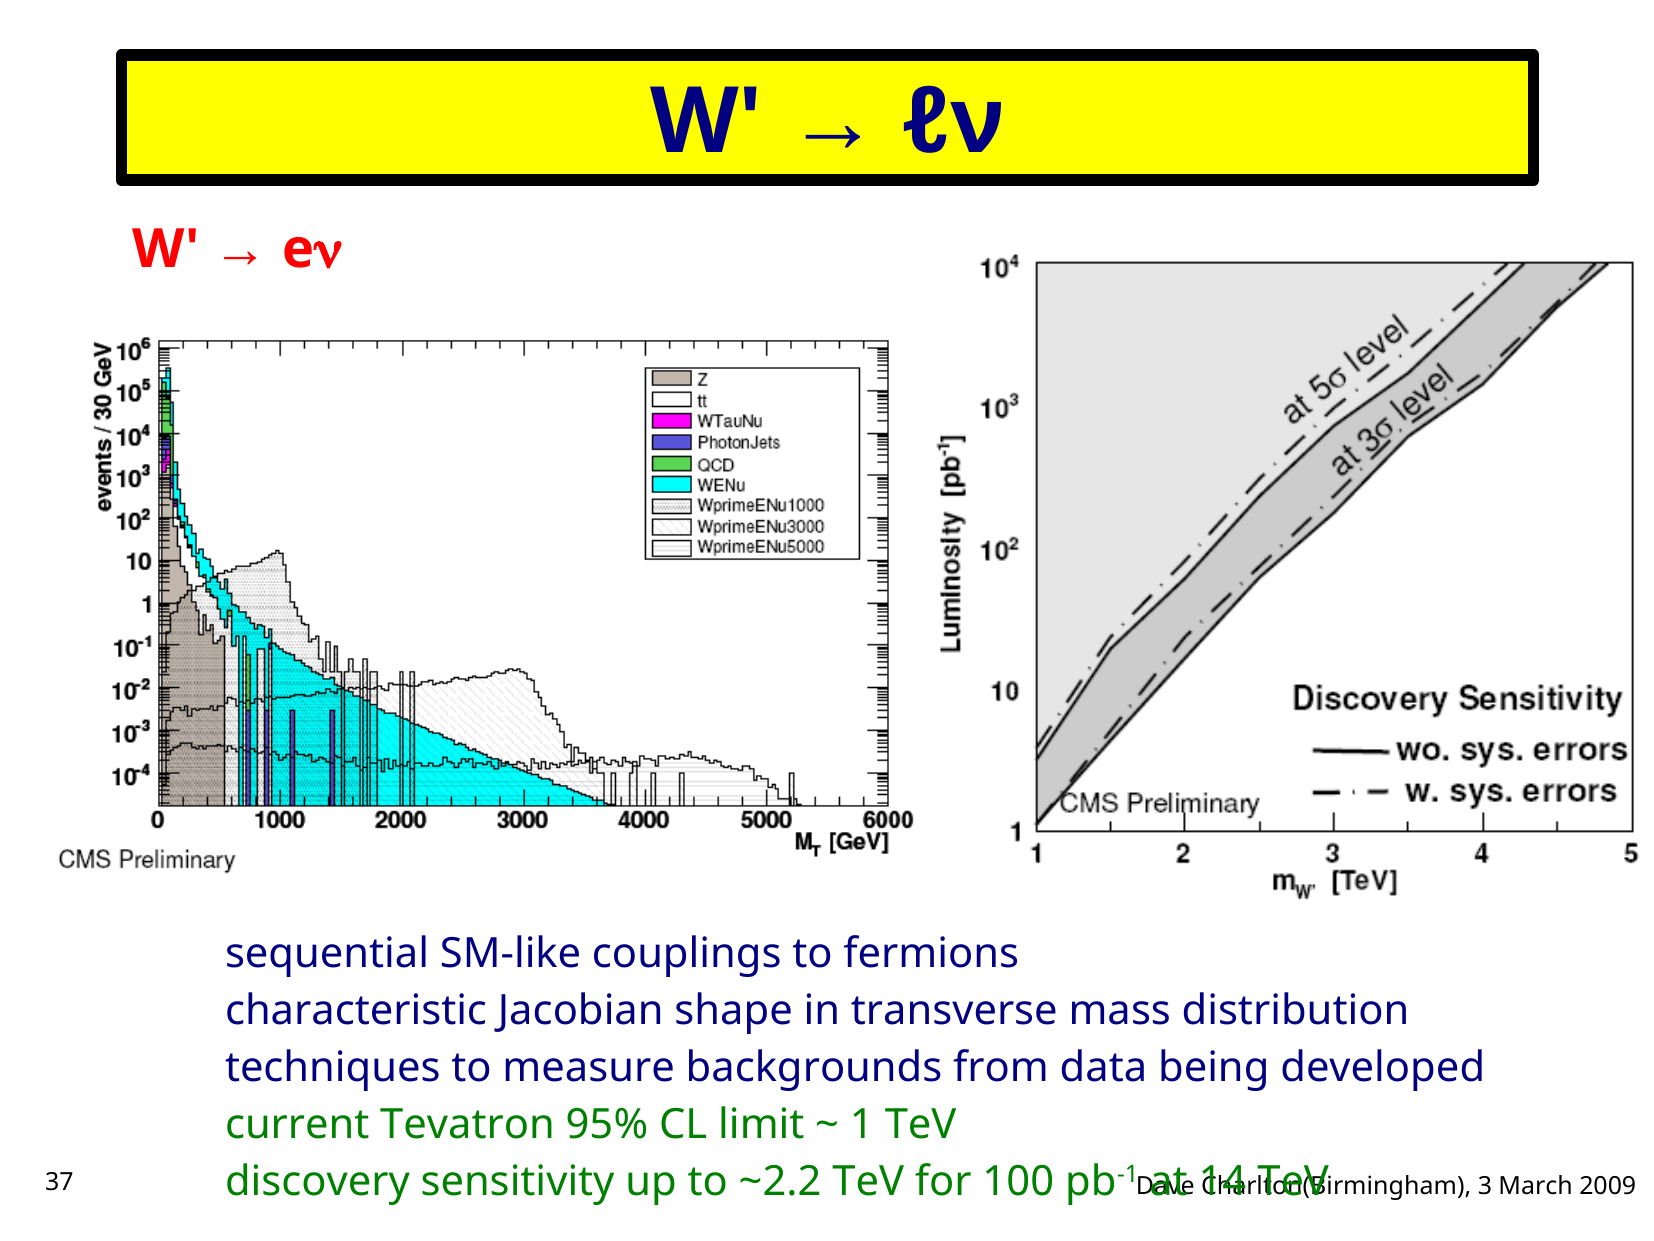

# W' → ℓν
W' → en
 sequential SM-like couplings to fermions
 characteristic Jacobian shape in transverse mass distribution
 techniques to measure backgrounds from data being developed
 current Tevatron 95% CL limit ~ 1 TeV
 discovery sensitivity up to ~2.2 TeV for 100 pb-1 at 14 TeV
37